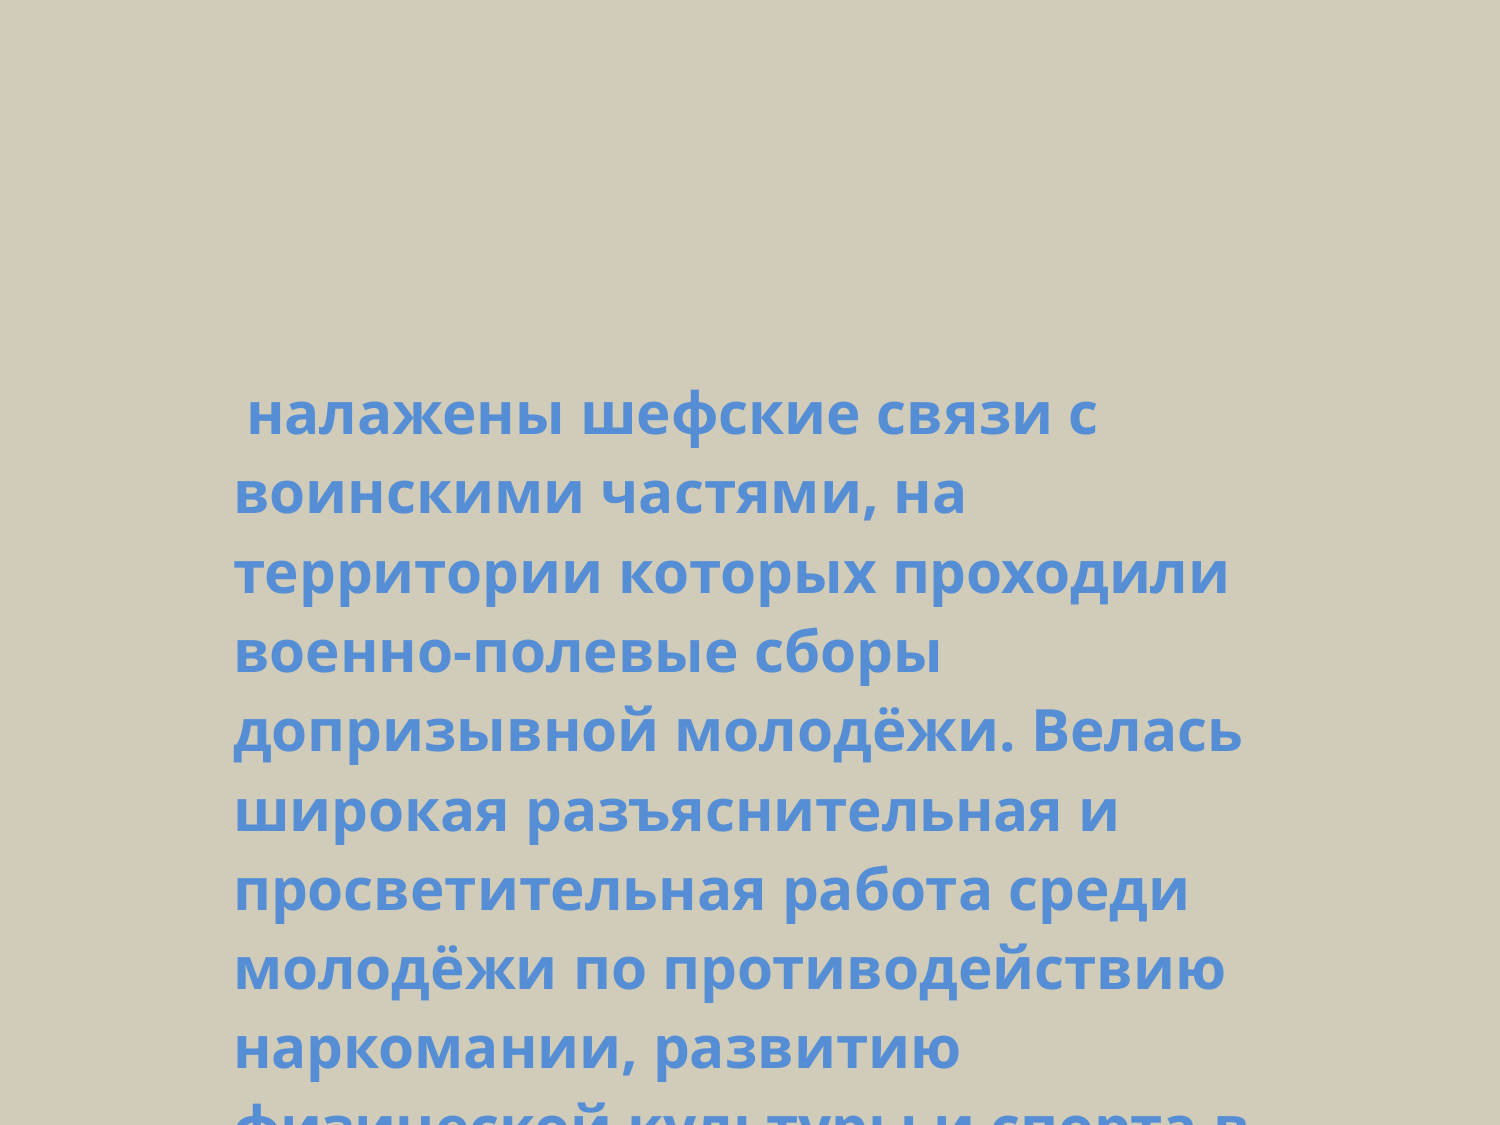

#
 налажены шефские связи с воинскими частями, на территории которых проходили военно-полевые сборы допризывной молодёжи. Велась широкая разъяснительная и просветительная работа среди молодёжи по противодействию наркомании, развитию физической культуры и спорта в районе.